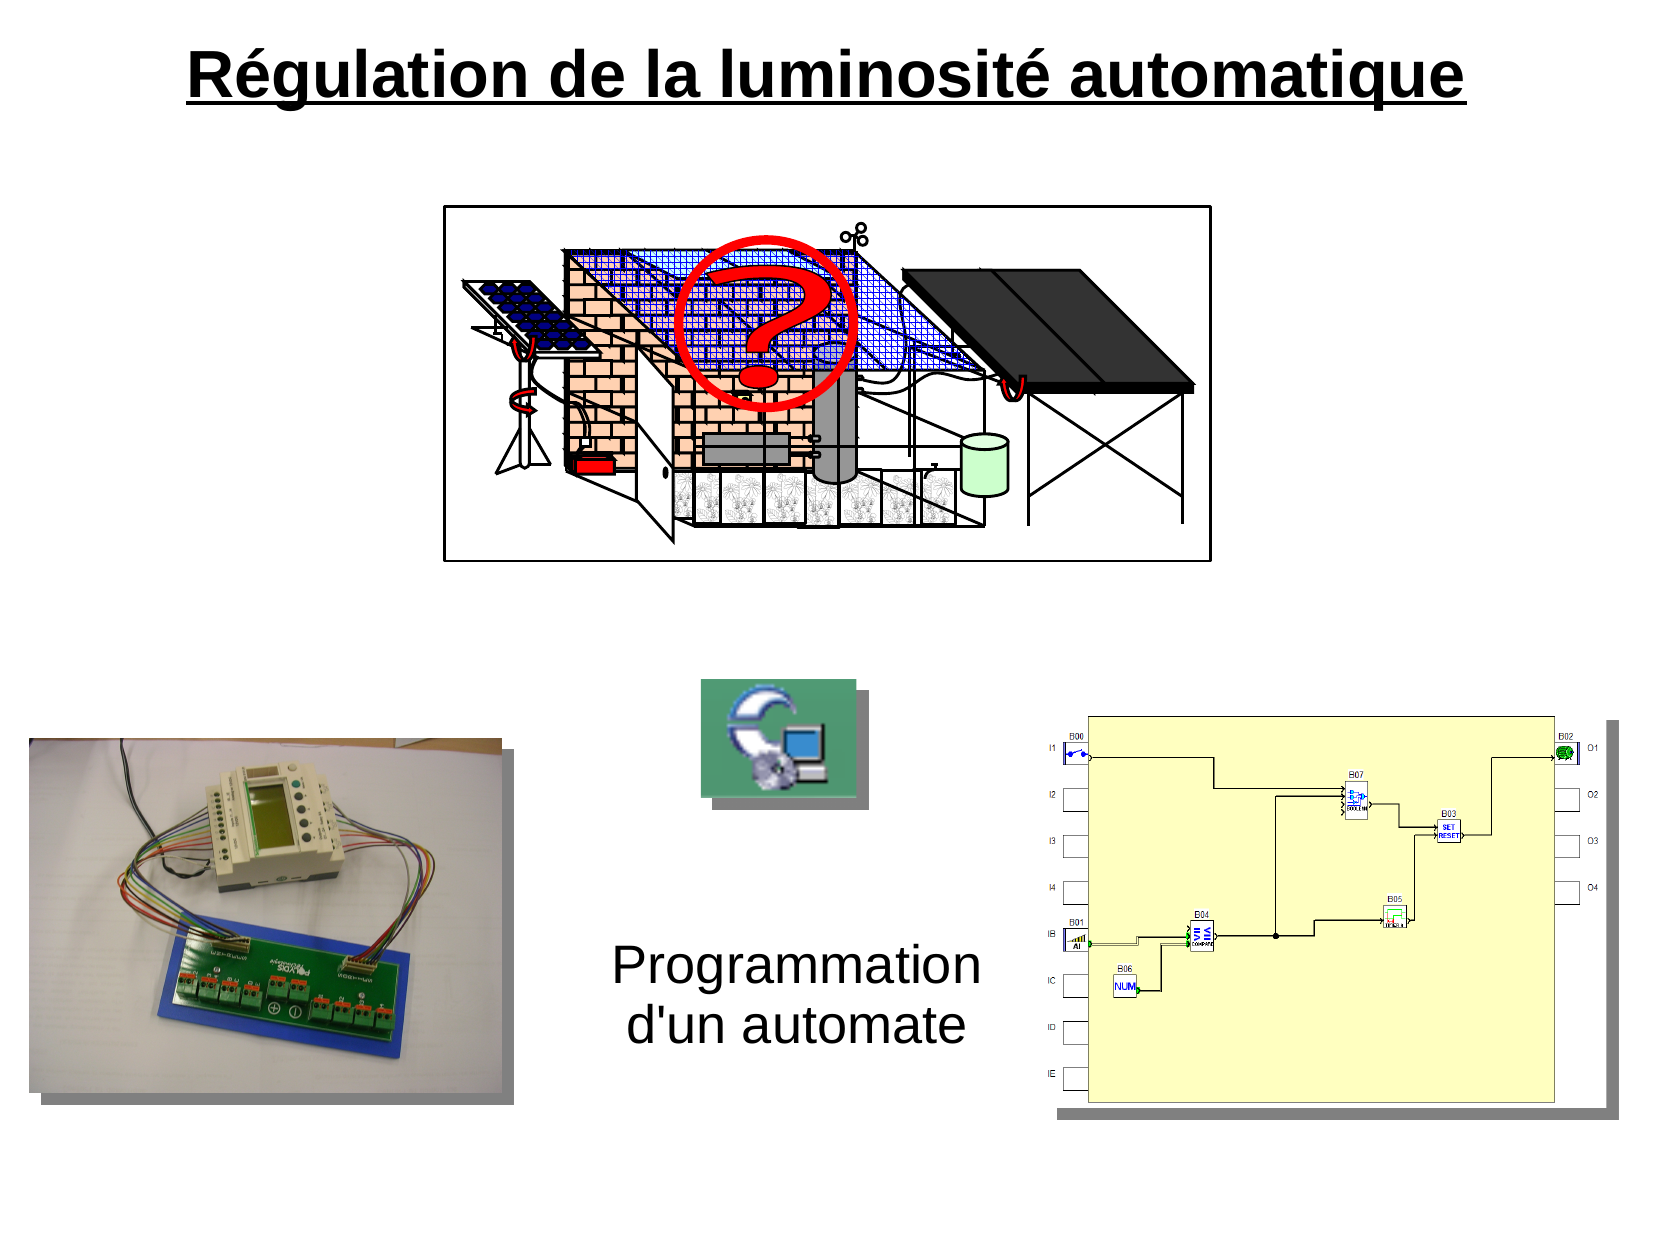

Régulation de la luminosité automatique
?
Programmation d'un automate